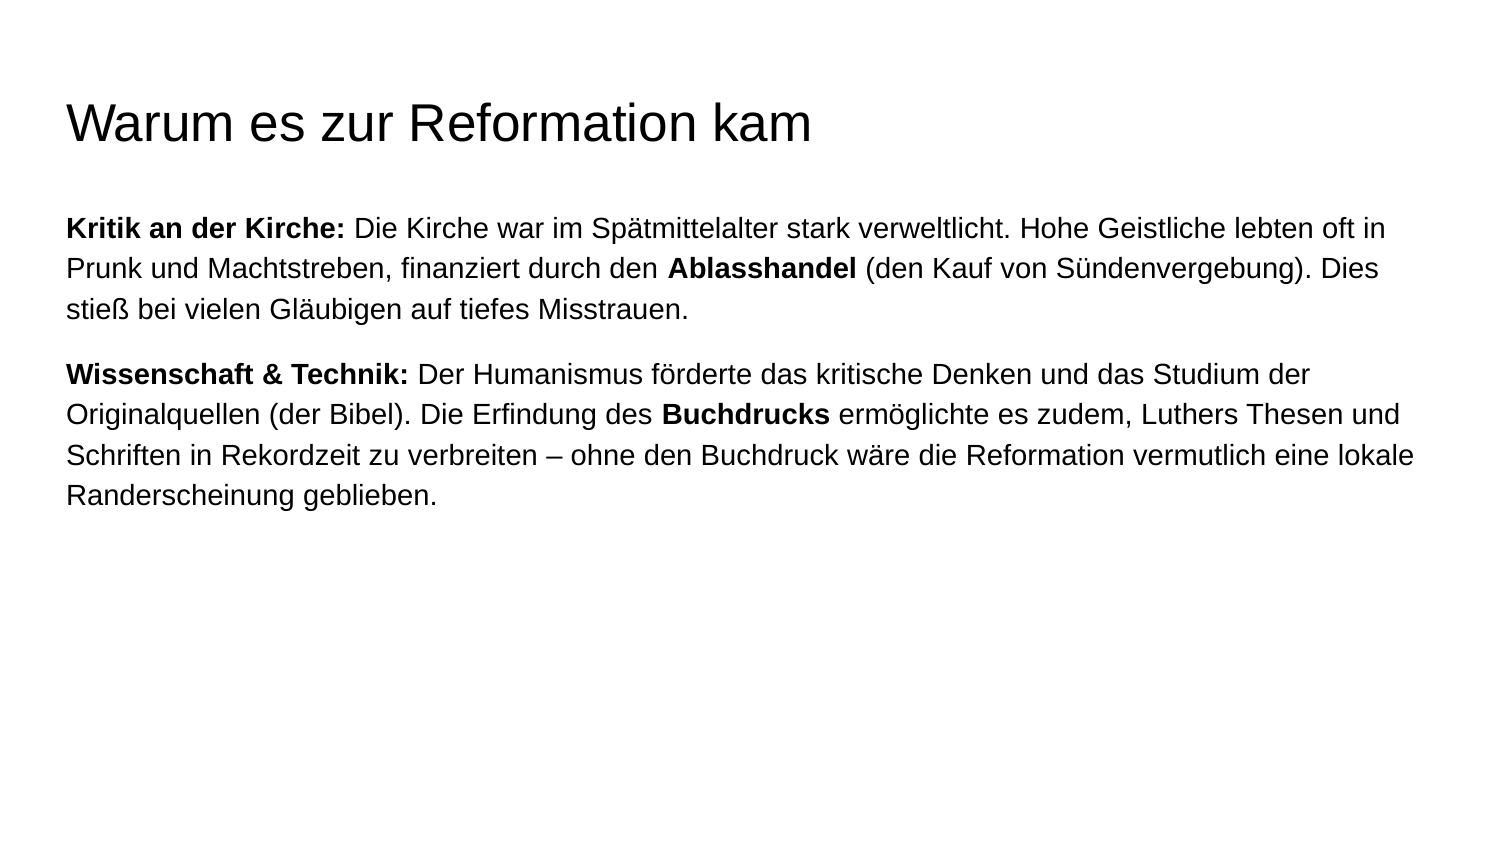

# Warum es zur Reformation kam
Kritik an der Kirche: Die Kirche war im Spätmittelalter stark verweltlicht. Hohe Geistliche lebten oft in Prunk und Machtstreben, finanziert durch den Ablasshandel (den Kauf von Sündenvergebung). Dies stieß bei vielen Gläubigen auf tiefes Misstrauen.
Wissenschaft & Technik: Der Humanismus förderte das kritische Denken und das Studium der Originalquellen (der Bibel). Die Erfindung des Buchdrucks ermöglichte es zudem, Luthers Thesen und Schriften in Rekordzeit zu verbreiten – ohne den Buchdruck wäre die Reformation vermutlich eine lokale Randerscheinung geblieben.